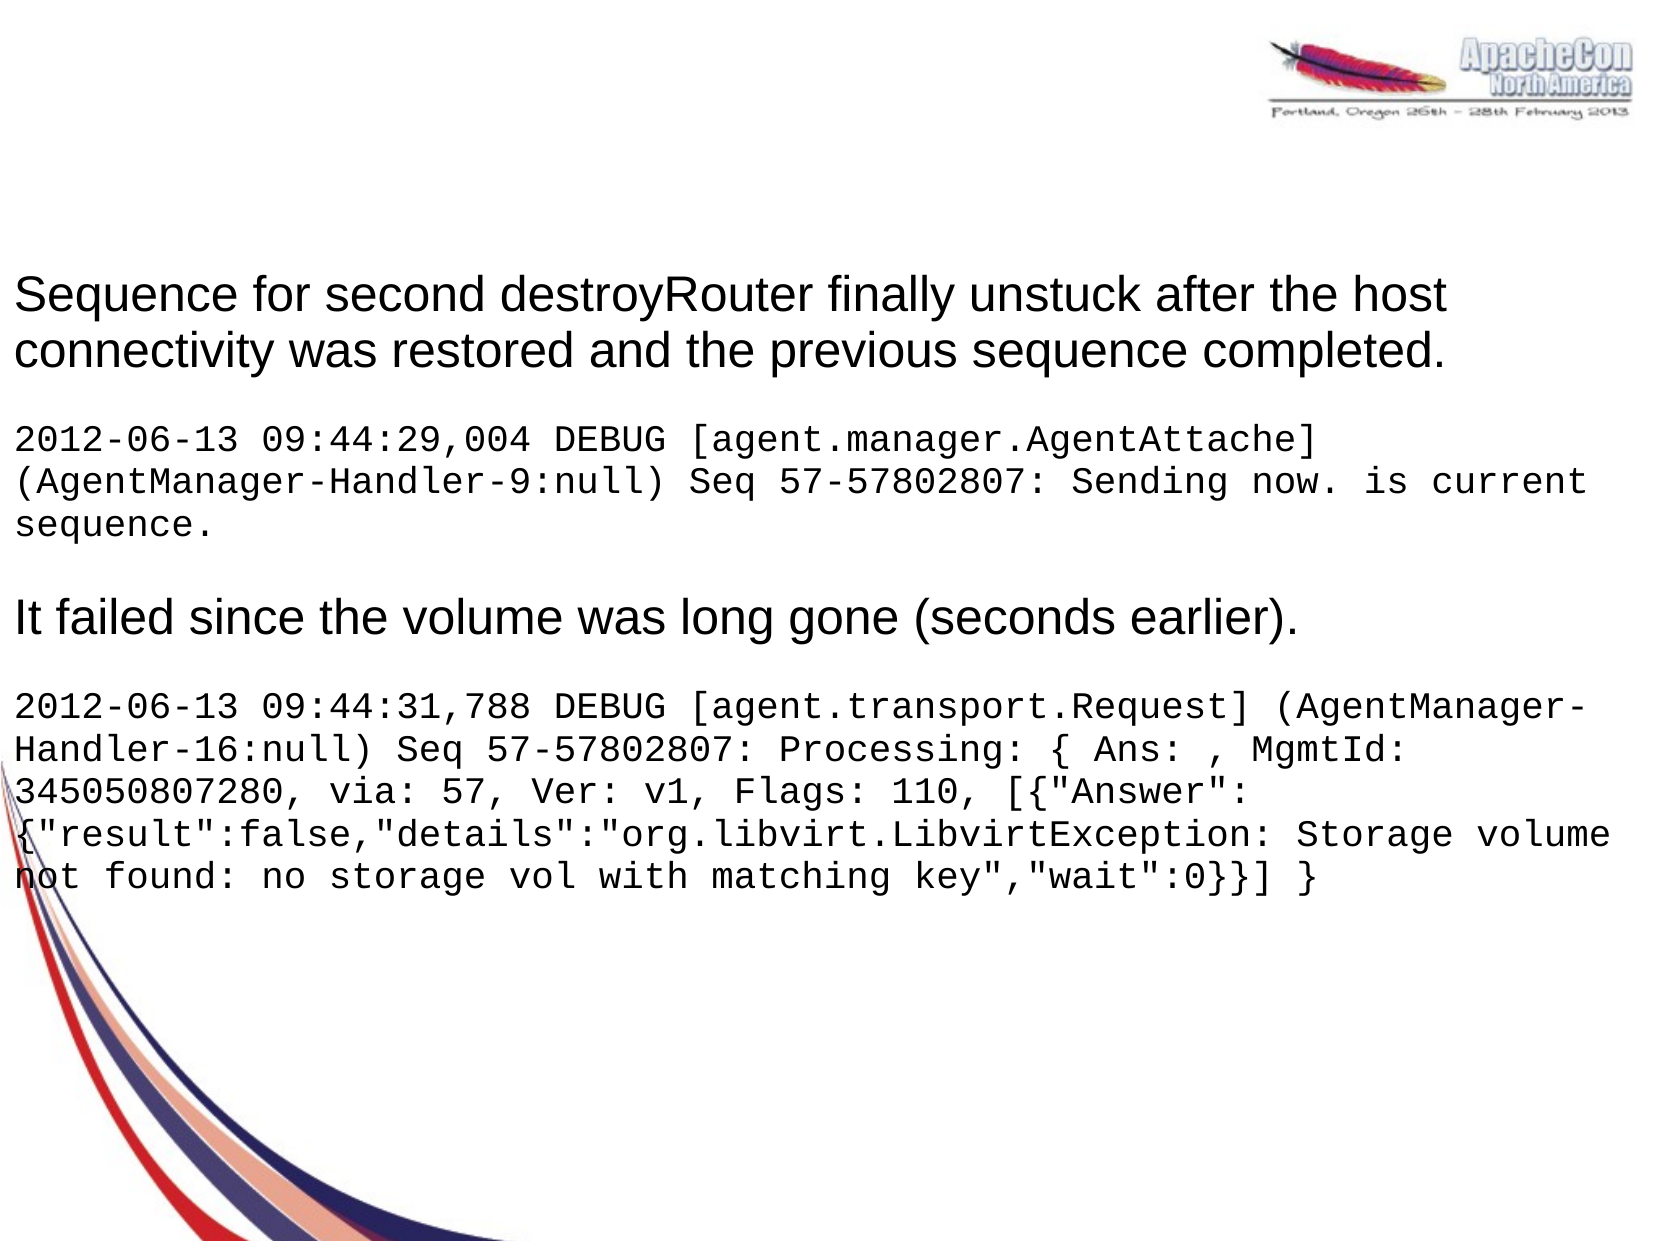

Sequence for second destroyRouter finally unstuck after the host connectivity was restored and the previous sequence completed.
2012-06-13 09:44:29,004 DEBUG [agent.manager.AgentAttache] (AgentManager-Handler-9:null) Seq 57-57802807: Sending now. is current sequence.
It failed since the volume was long gone (seconds earlier).
2012-06-13 09:44:31,788 DEBUG [agent.transport.Request] (AgentManager-Handler-16:null) Seq 57-57802807: Processing: { Ans: , MgmtId: 345050807280, via: 57, Ver: v1, Flags: 110, [{"Answer":{"result":false,"details":"org.libvirt.LibvirtException: Storage volume not found: no storage vol with matching key","wait":0}}] }